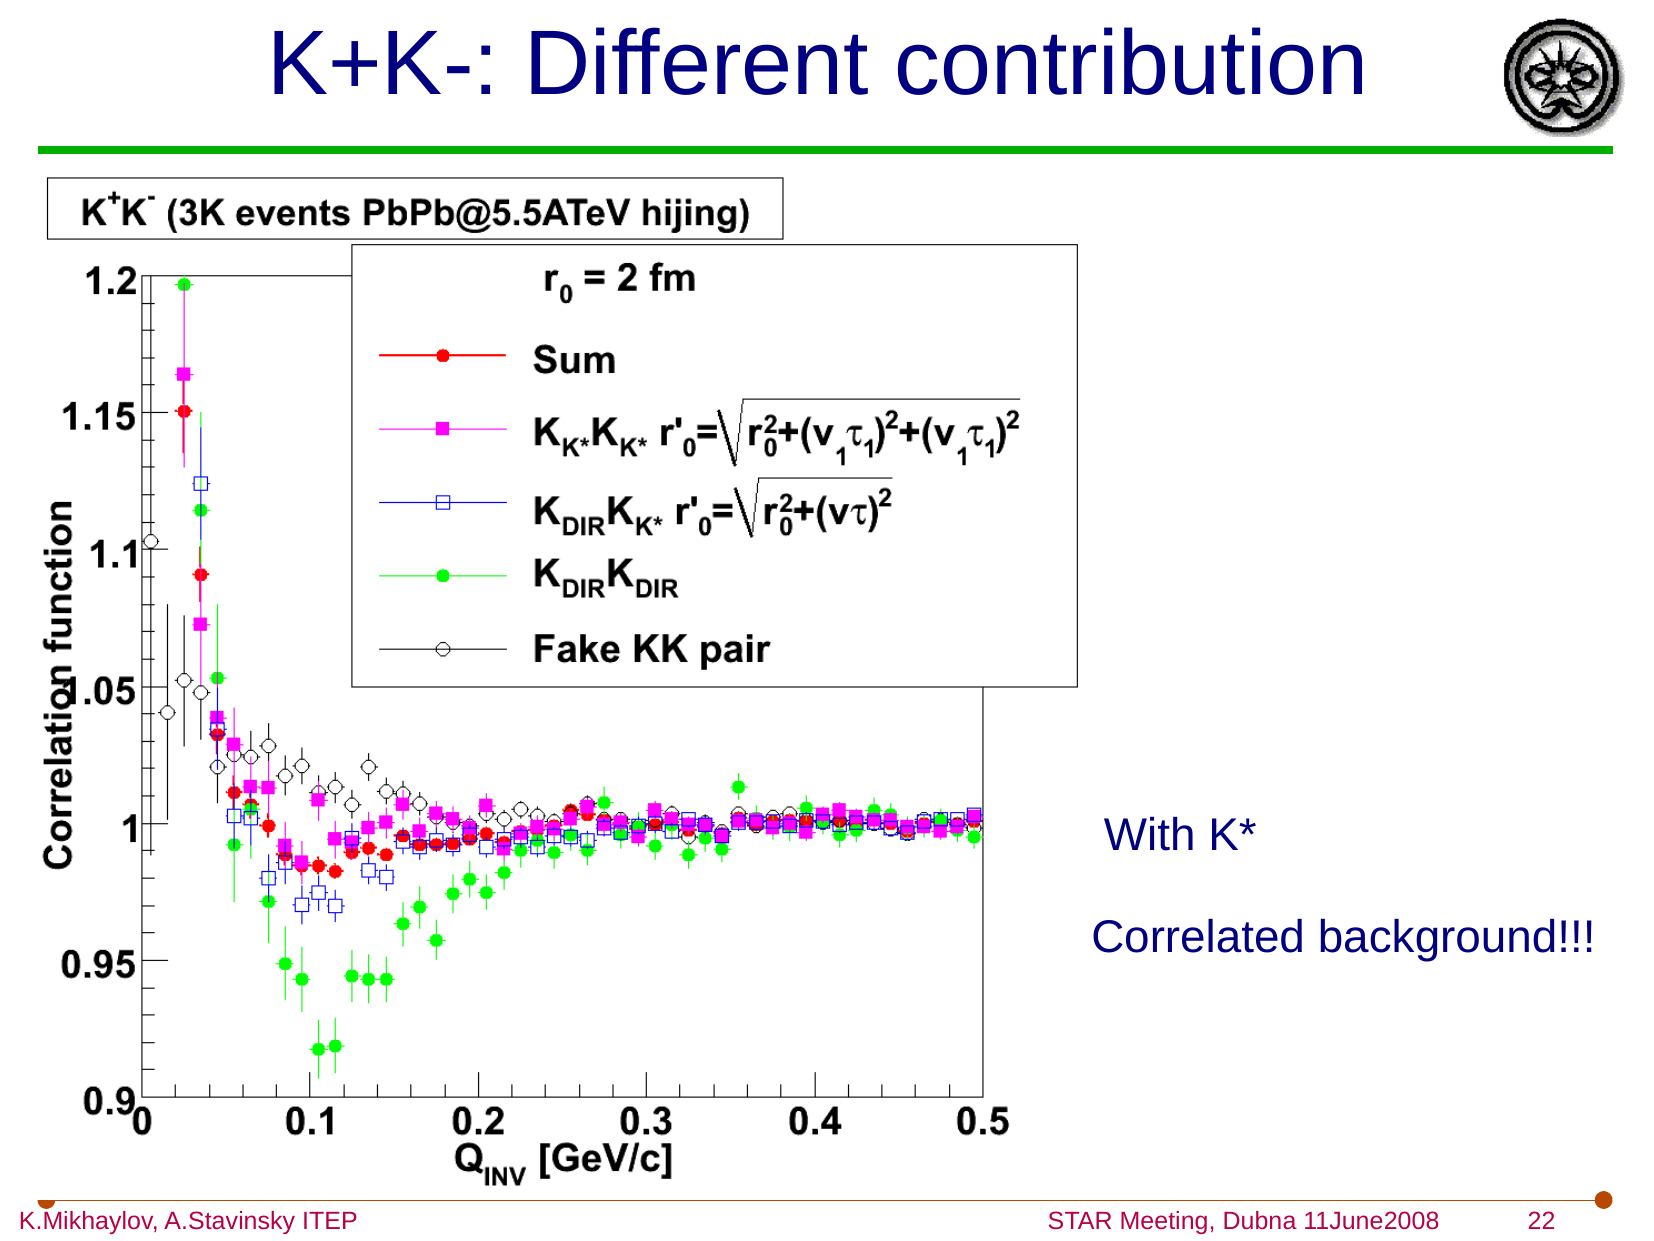

# K+K-: Different contribution
 With K*
Correlated background!!!
K.Mikhaylov, A.Stavinsky ITEP STAR Meeting, Dubna 11June2008